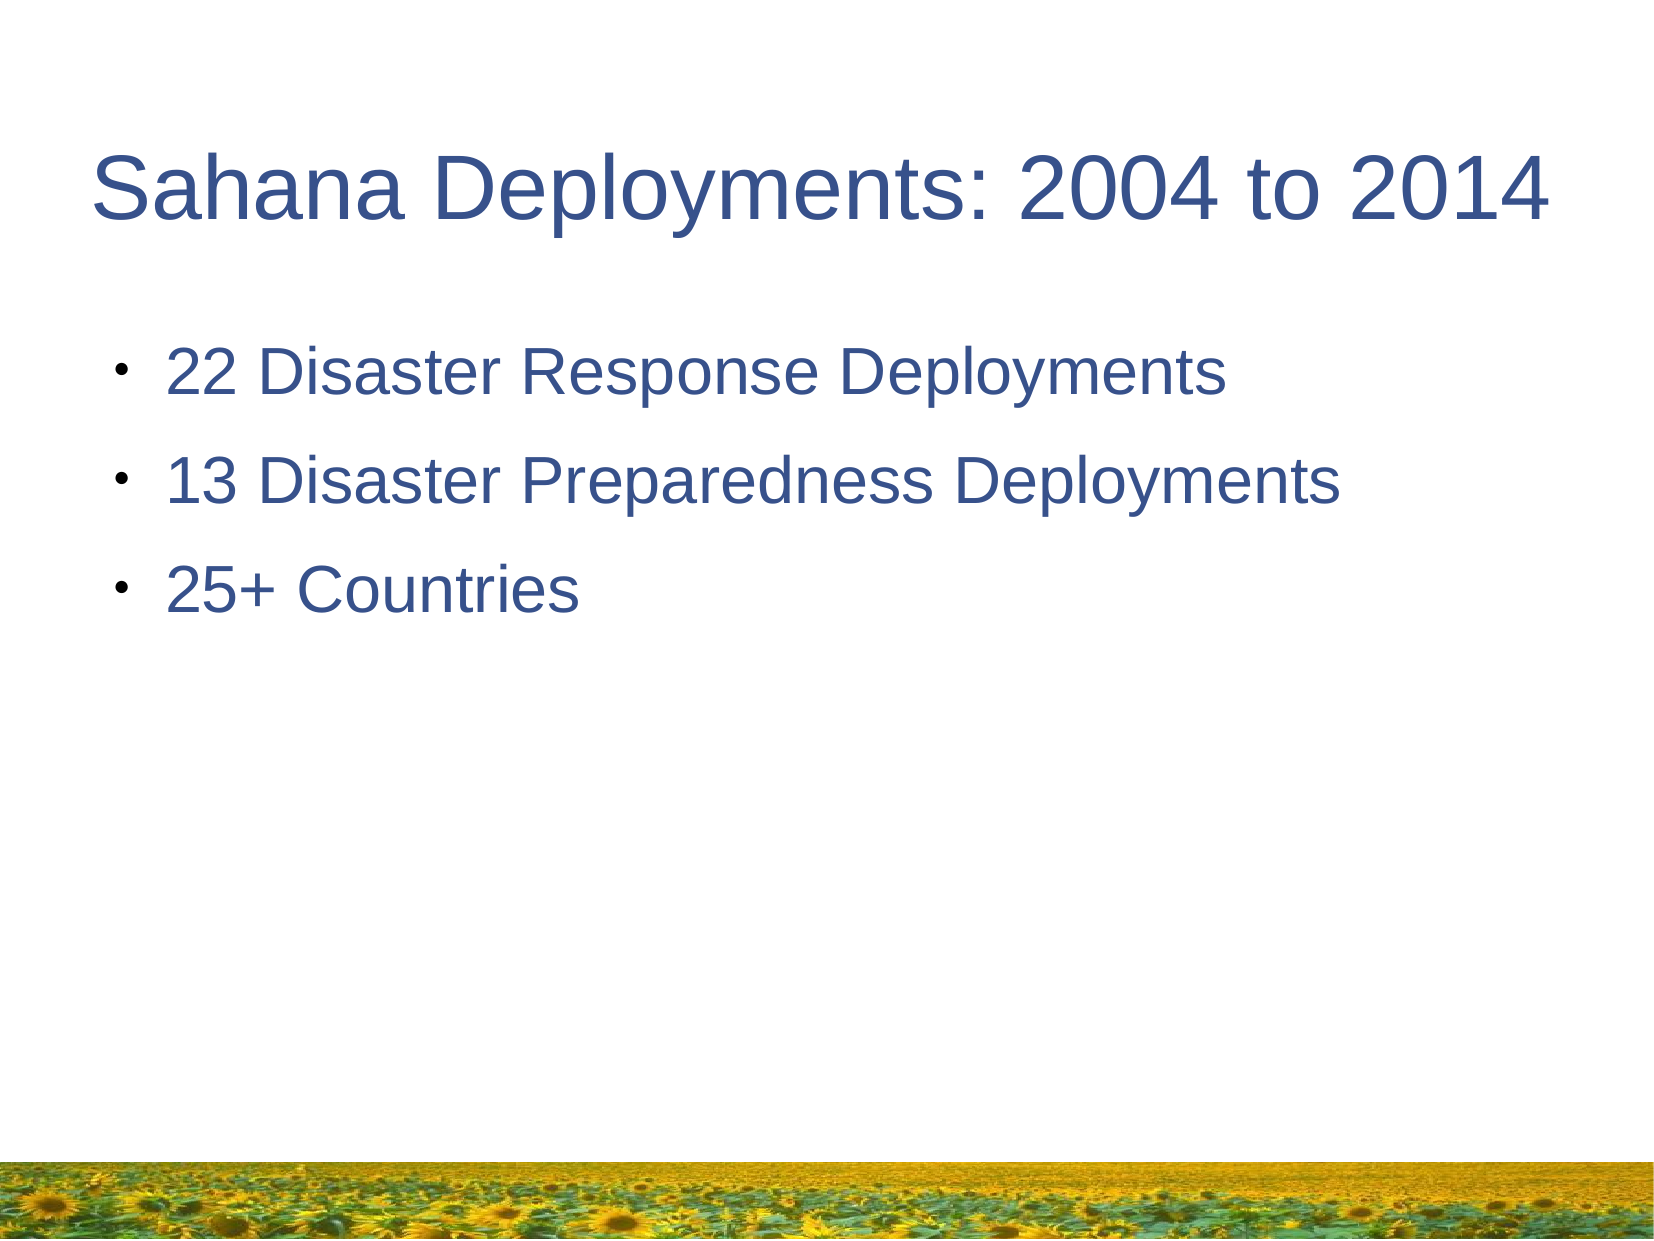

# Sahana Deployments: 2004 to 2014
22 Disaster Response Deployments
13 Disaster Preparedness Deployments
25+ Countries